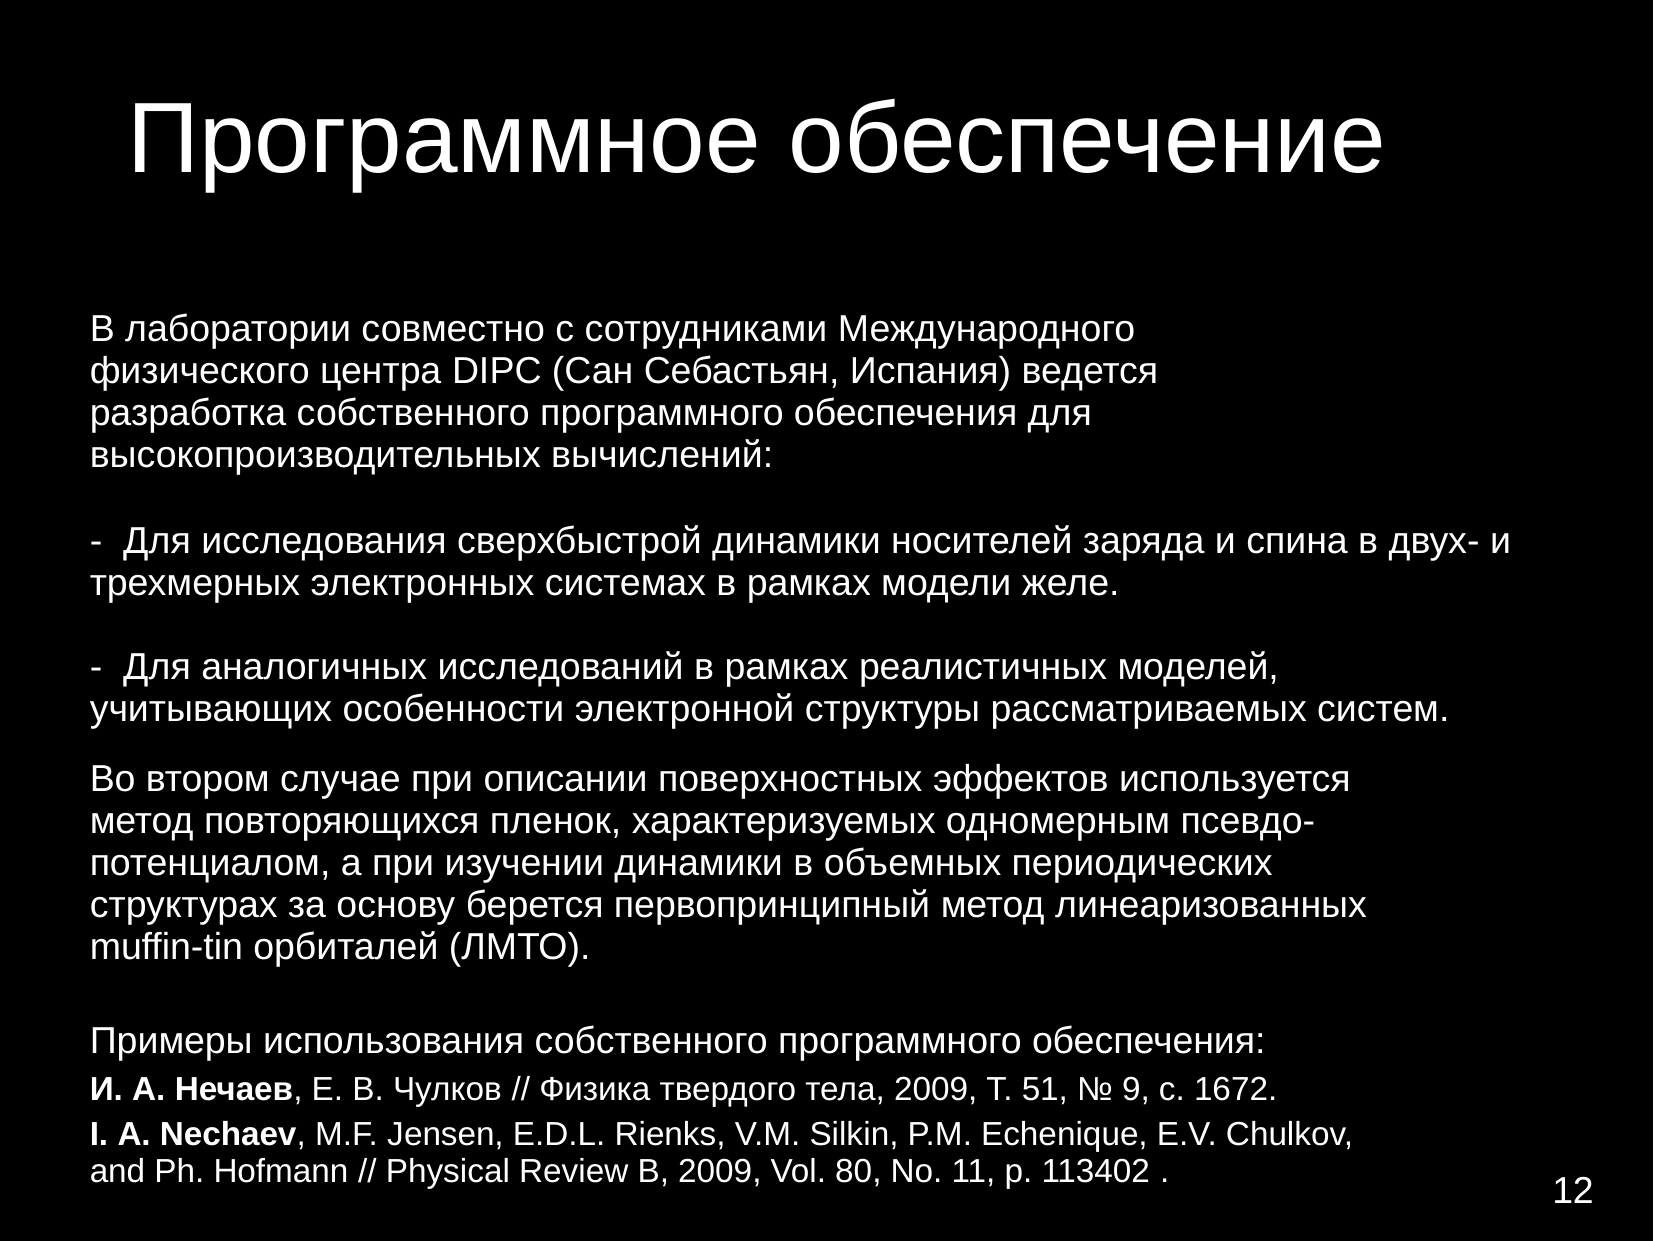

Программное обеспечение
В лаборатории совместно с сотрудниками Международного физического центра DIPC (Сан Себастьян, Испания) ведется разработка собственного программного обеспечения для высокопроизводительных вычислений:
- Для исследования сверхбыстрой динамики носителей заряда и спина в двух- и трехмерных электронных системах в рамках модели желе.
- Для аналогичных исследований в рамках реалистичных моделей, учитывающих особенности электронной структуры рассматриваемых систем.
Во втором случае при описании поверхностных эффектов используется метод повторяющихся пленок, характеризуемых одномерным псевдо-потенциалом, а при изучении динамики в объемных периодических структурах за основу берется первопринципный метод линеаризованных muffin-tin орбиталей (ЛМТО).
Примеры использования собственного программного обеспечения:
И. А. Нечаев, Е. В. Чулков // Физика твердого тела, 2009, Т. 51, № 9, с. 1672.
I. A. Nechaev, M.F. Jensen, E.D.L. Rienks, V.M. Silkin, P.M. Echenique, E.V. Chulkov, and Ph. Hofmann // Physical Review B, 2009, Vol. 80, No. 11, p. 113402 .
12